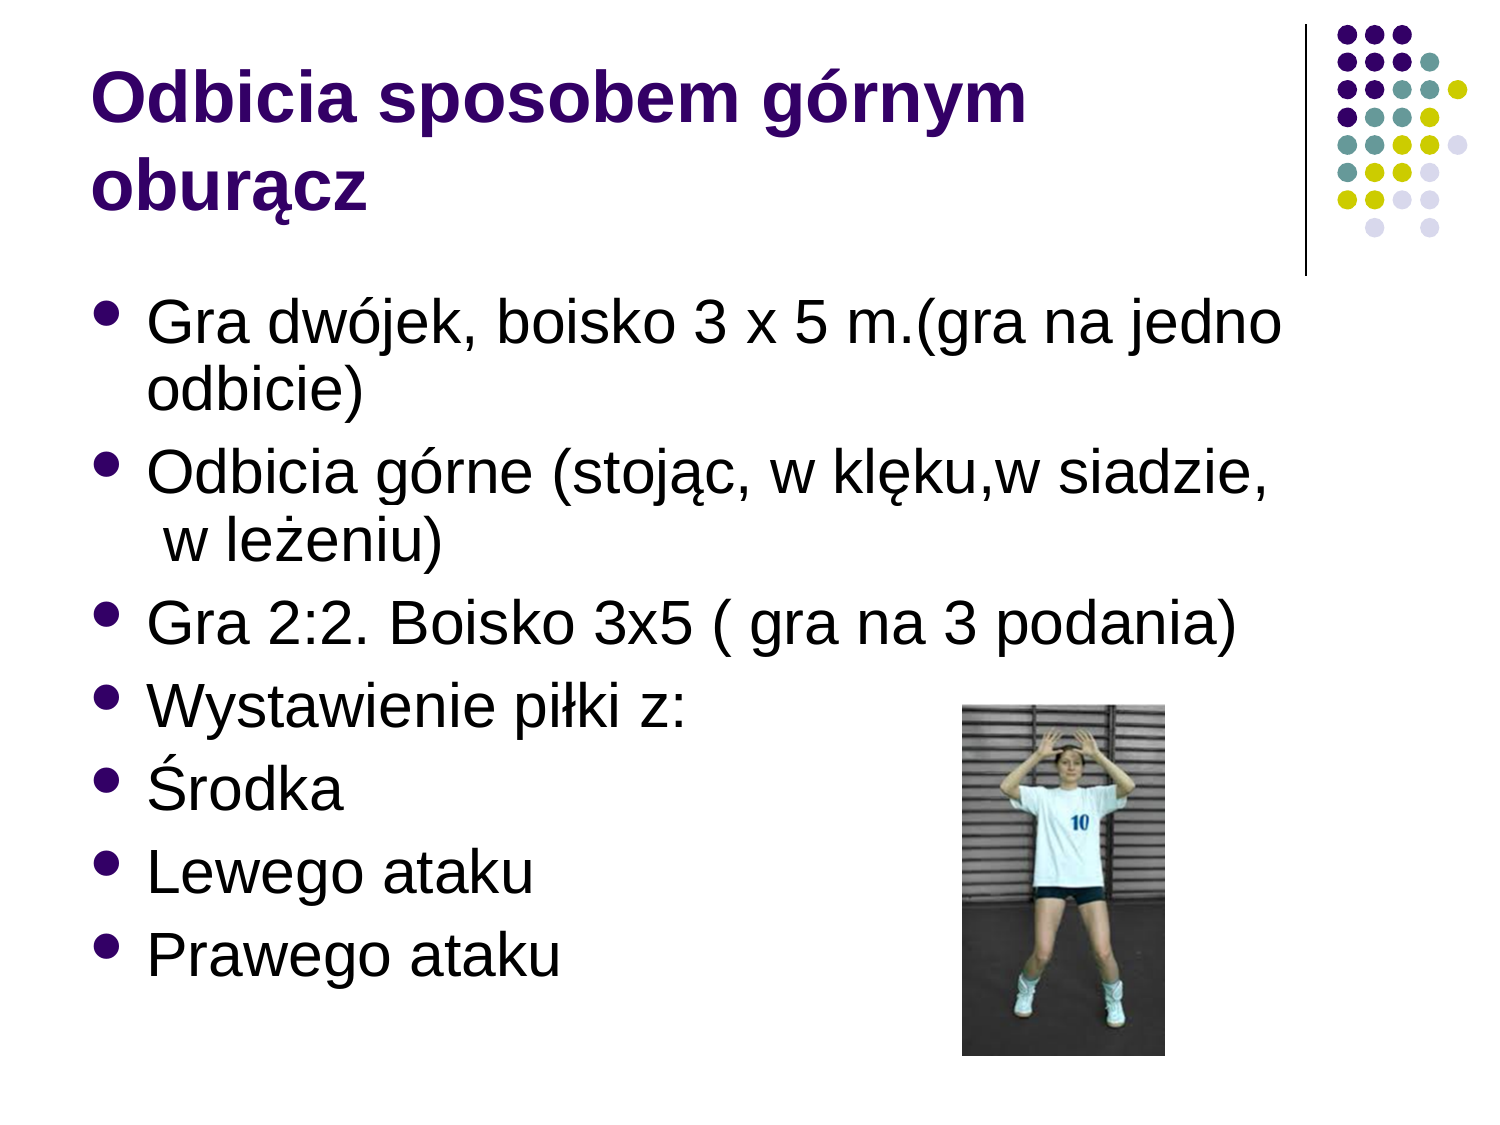

# Odbicia sposobem górnym oburącz
Gra dwójek, boisko 3 x 5 m.(gra na jedno odbicie)
Odbicia górne (stojąc, w klęku,w siadzie, w leżeniu)
Gra 2:2. Boisko 3x5 ( gra na 3 podania)
Wystawienie piłki z:
Środka
Lewego ataku
Prawego ataku